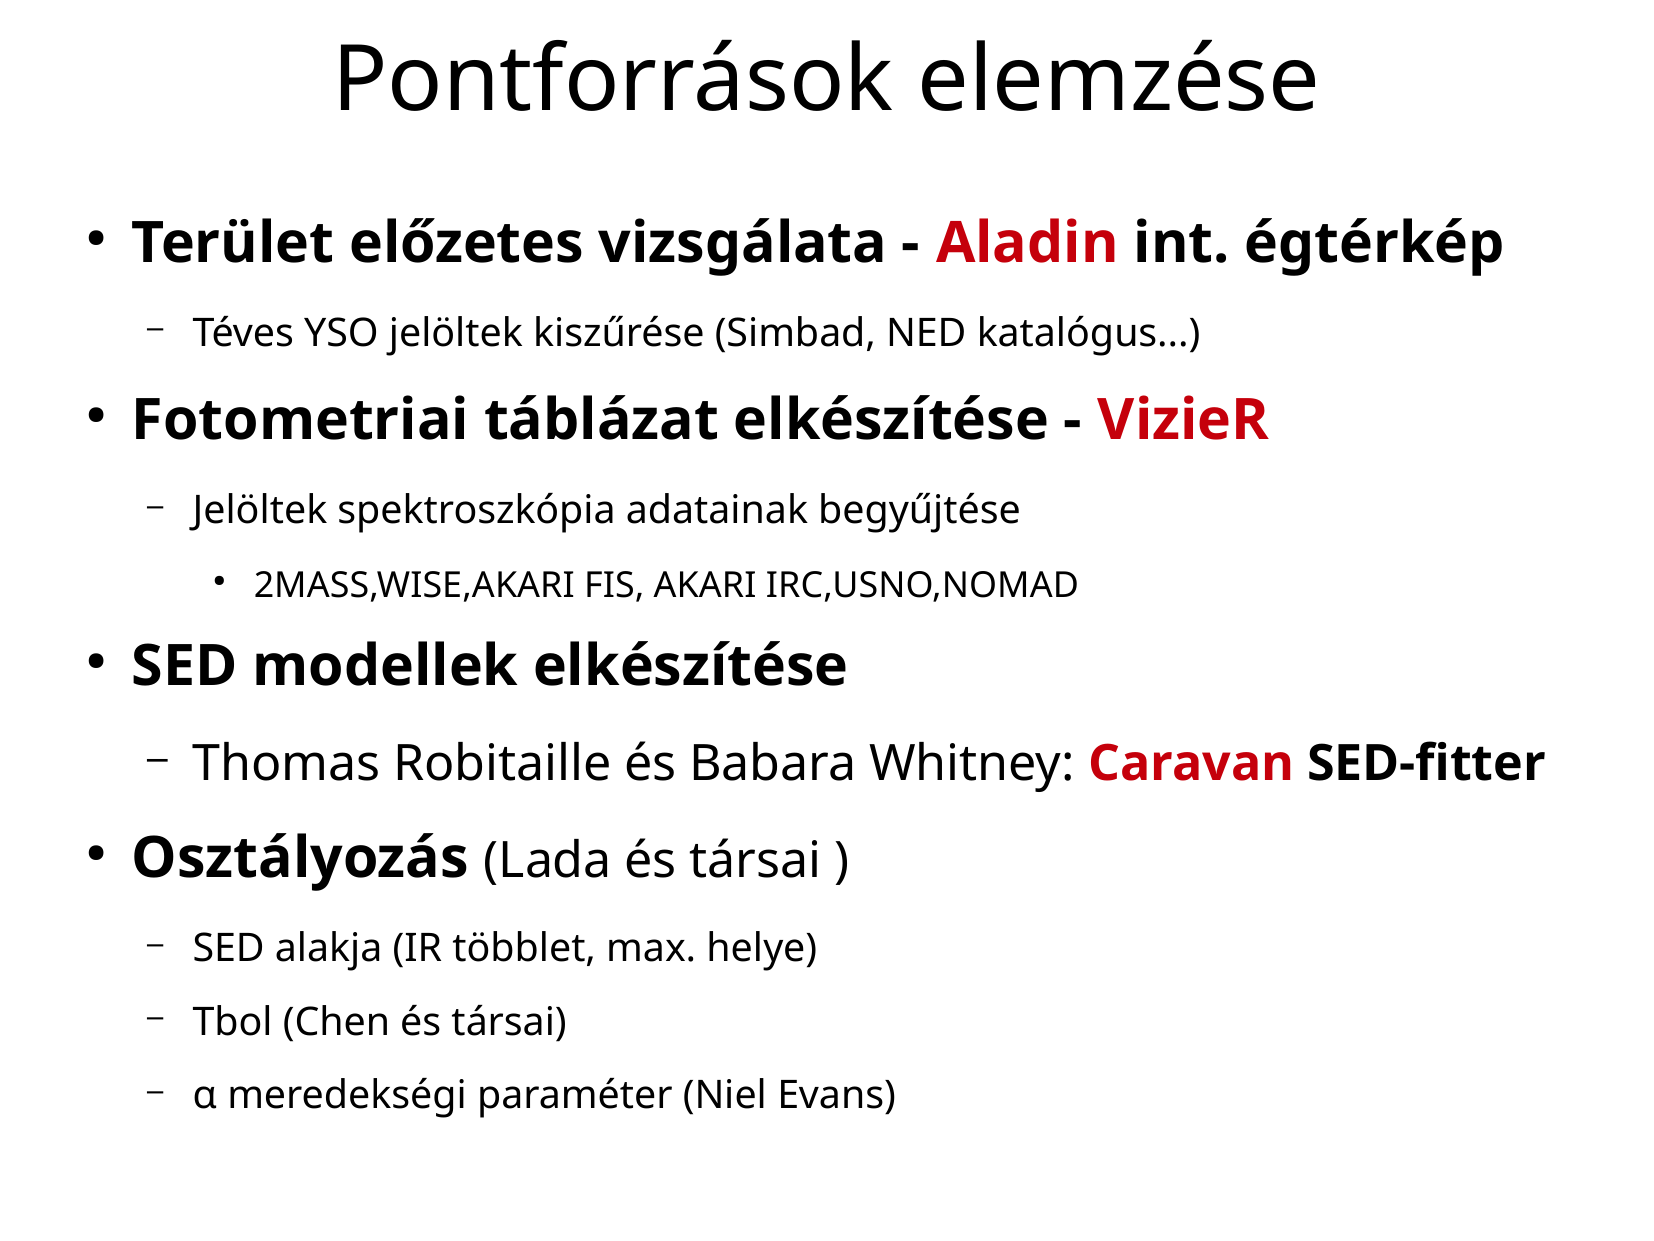

Pontforrások elemzése
# Terület előzetes vizsgálata - Aladin int. égtérkép
Téves YSO jelöltek kiszűrése (Simbad, NED katalógus...)
Fotometriai táblázat elkészítése - VizieR
Jelöltek spektroszkópia adatainak begyűjtése
2MASS,WISE,AKARI FIS, AKARI IRC,USNO,NOMAD
SED modellek elkészítése
Thomas Robitaille és Babara Whitney: Caravan SED-fitter
Osztályozás (Lada és társai )
SED alakja (IR többlet, max. helye)
Tbol (Chen és társai)
α meredekségi paraméter (Niel Evans)